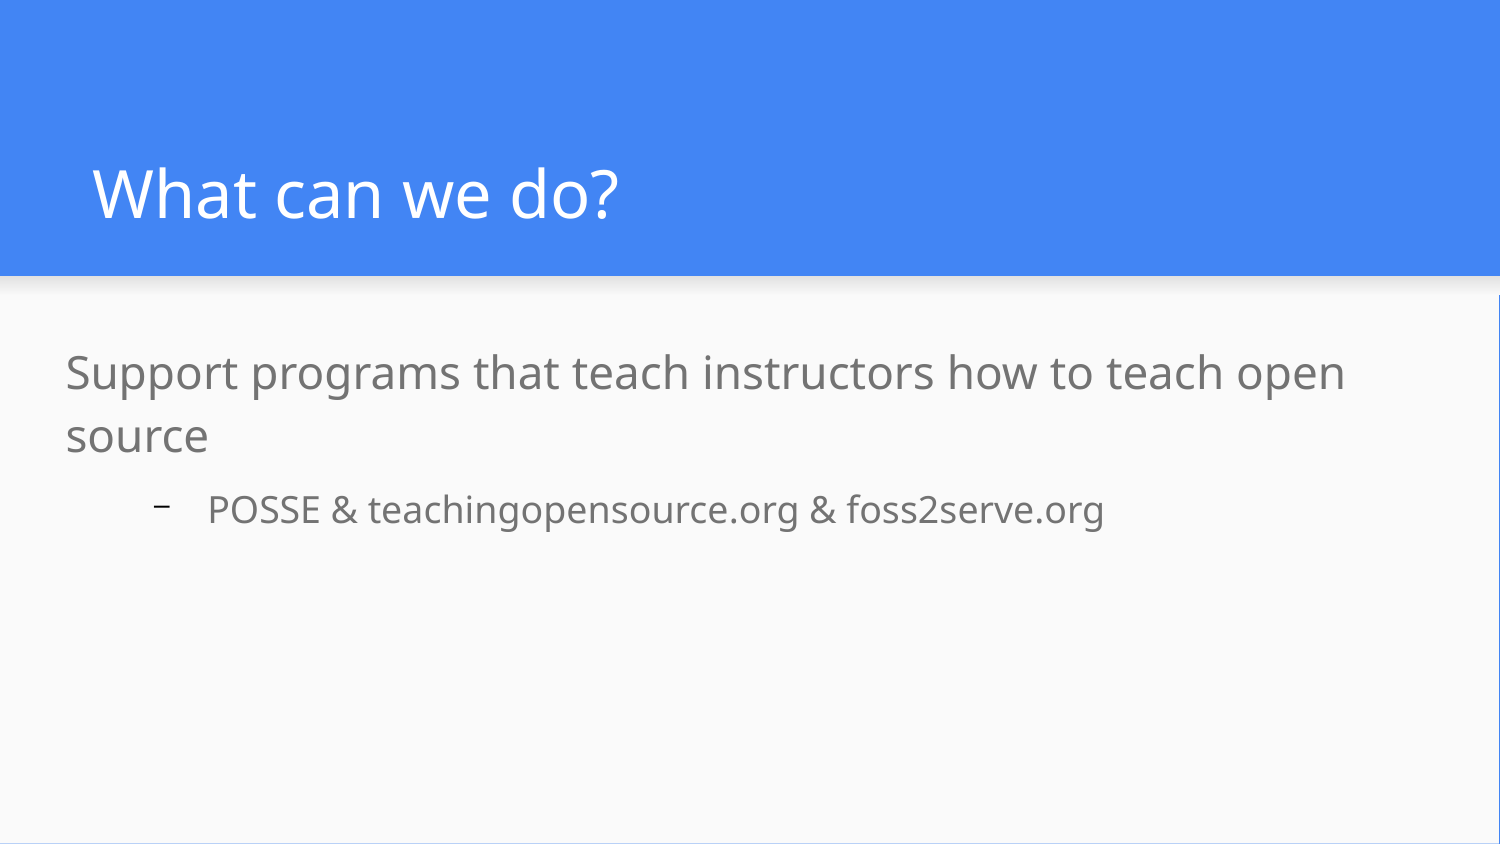

# What can we do?
Support programs that teach instructors how to teach open source
POSSE & teachingopensource.org & foss2serve.org